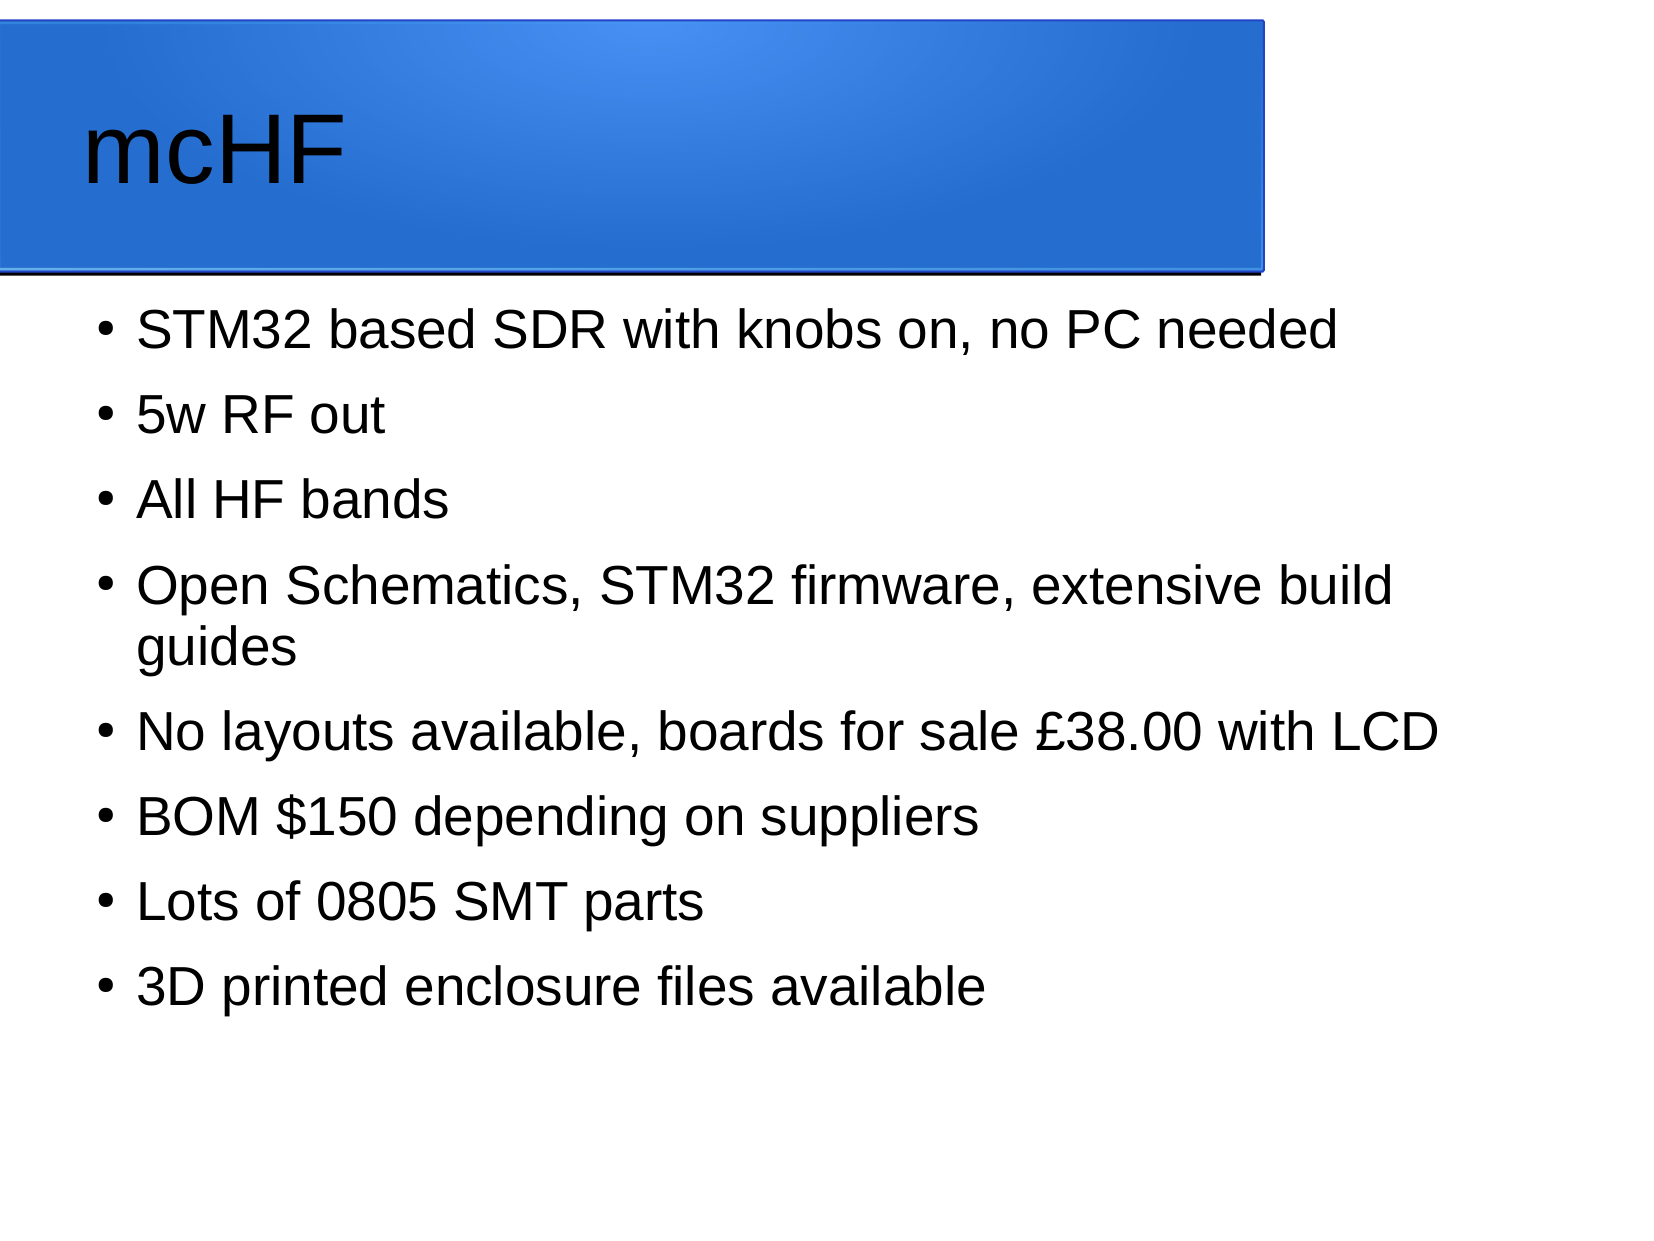

# mcHF
STM32 based SDR with knobs on, no PC needed
5w RF out
All HF bands
Open Schematics, STM32 firmware, extensive build guides
No layouts available, boards for sale £38.00 with LCD
BOM $150 depending on suppliers
Lots of 0805 SMT parts
3D printed enclosure files available